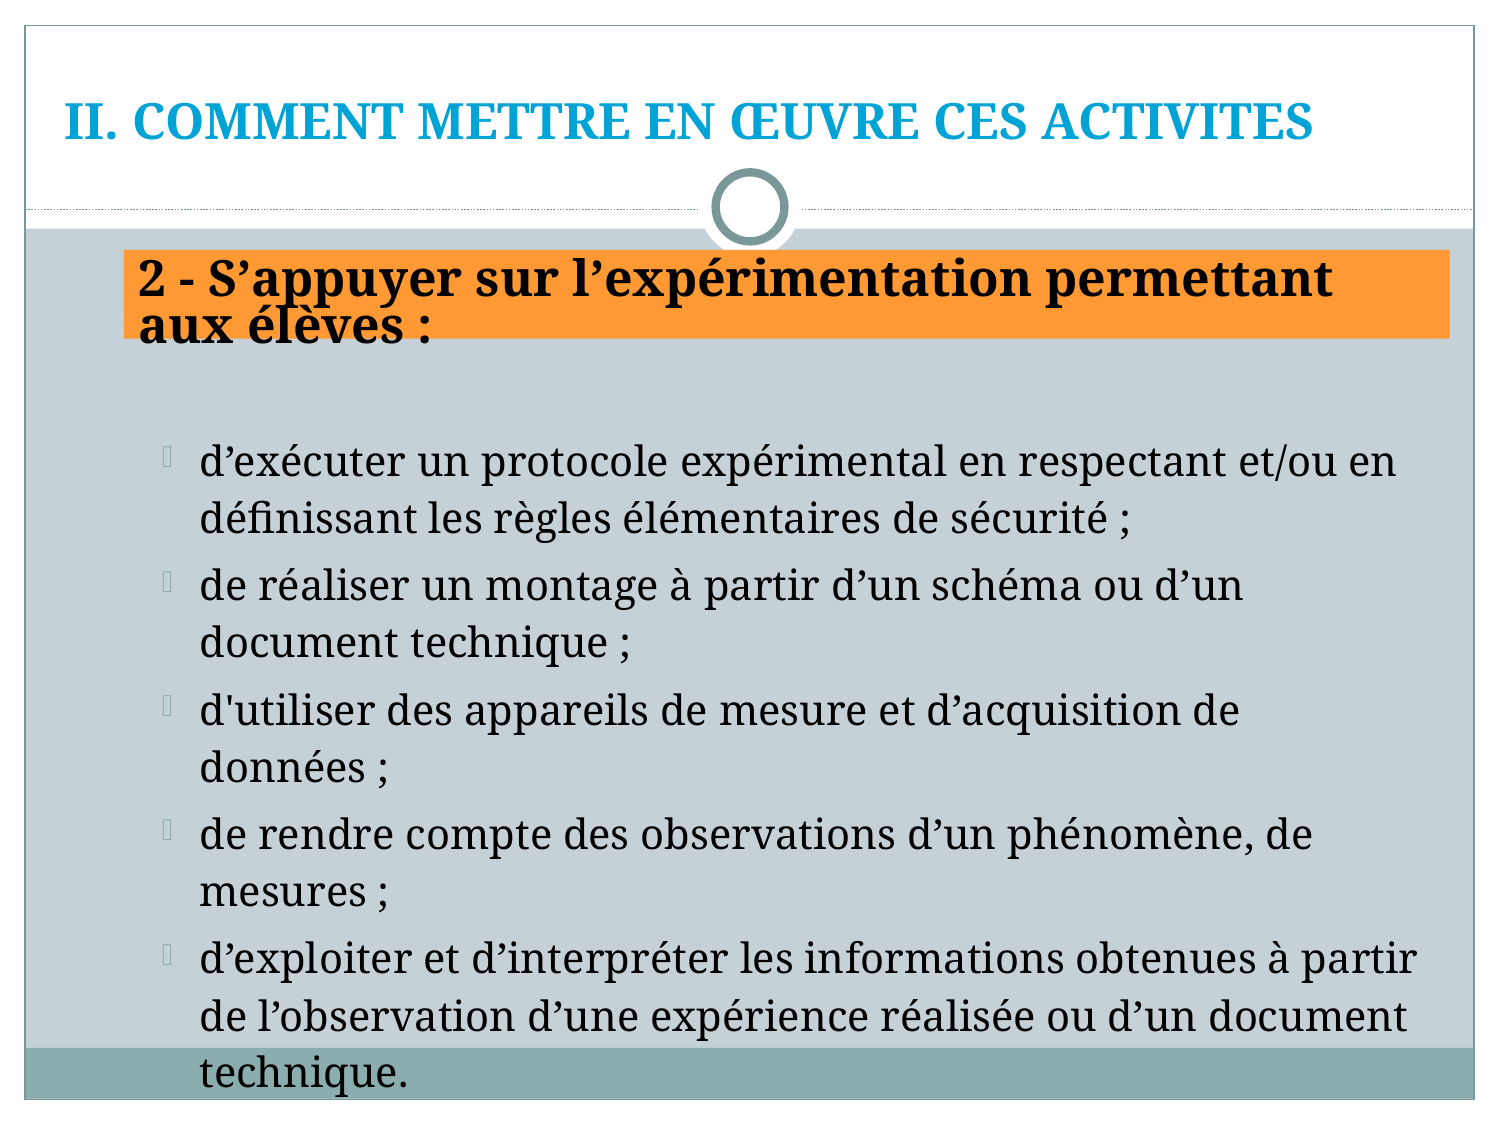

# II. COMMENT METTRE EN ŒUVRE CES ACTIVITES
d’exécuter un protocole expérimental en respectant et/ou en définissant les règles élémentaires de sécurité ;
de réaliser un montage à partir d’un schéma ou d’un document technique ;
d'utiliser des appareils de mesure et d’acquisition de données ;
de rendre compte des observations d’un phénomène, de mesures ;
d’exploiter et d’interpréter les informations obtenues à partir de l’observation d’une expérience réalisée ou d’un document technique.
2 - S’appuyer sur l’expérimentation permettant aux élèves :